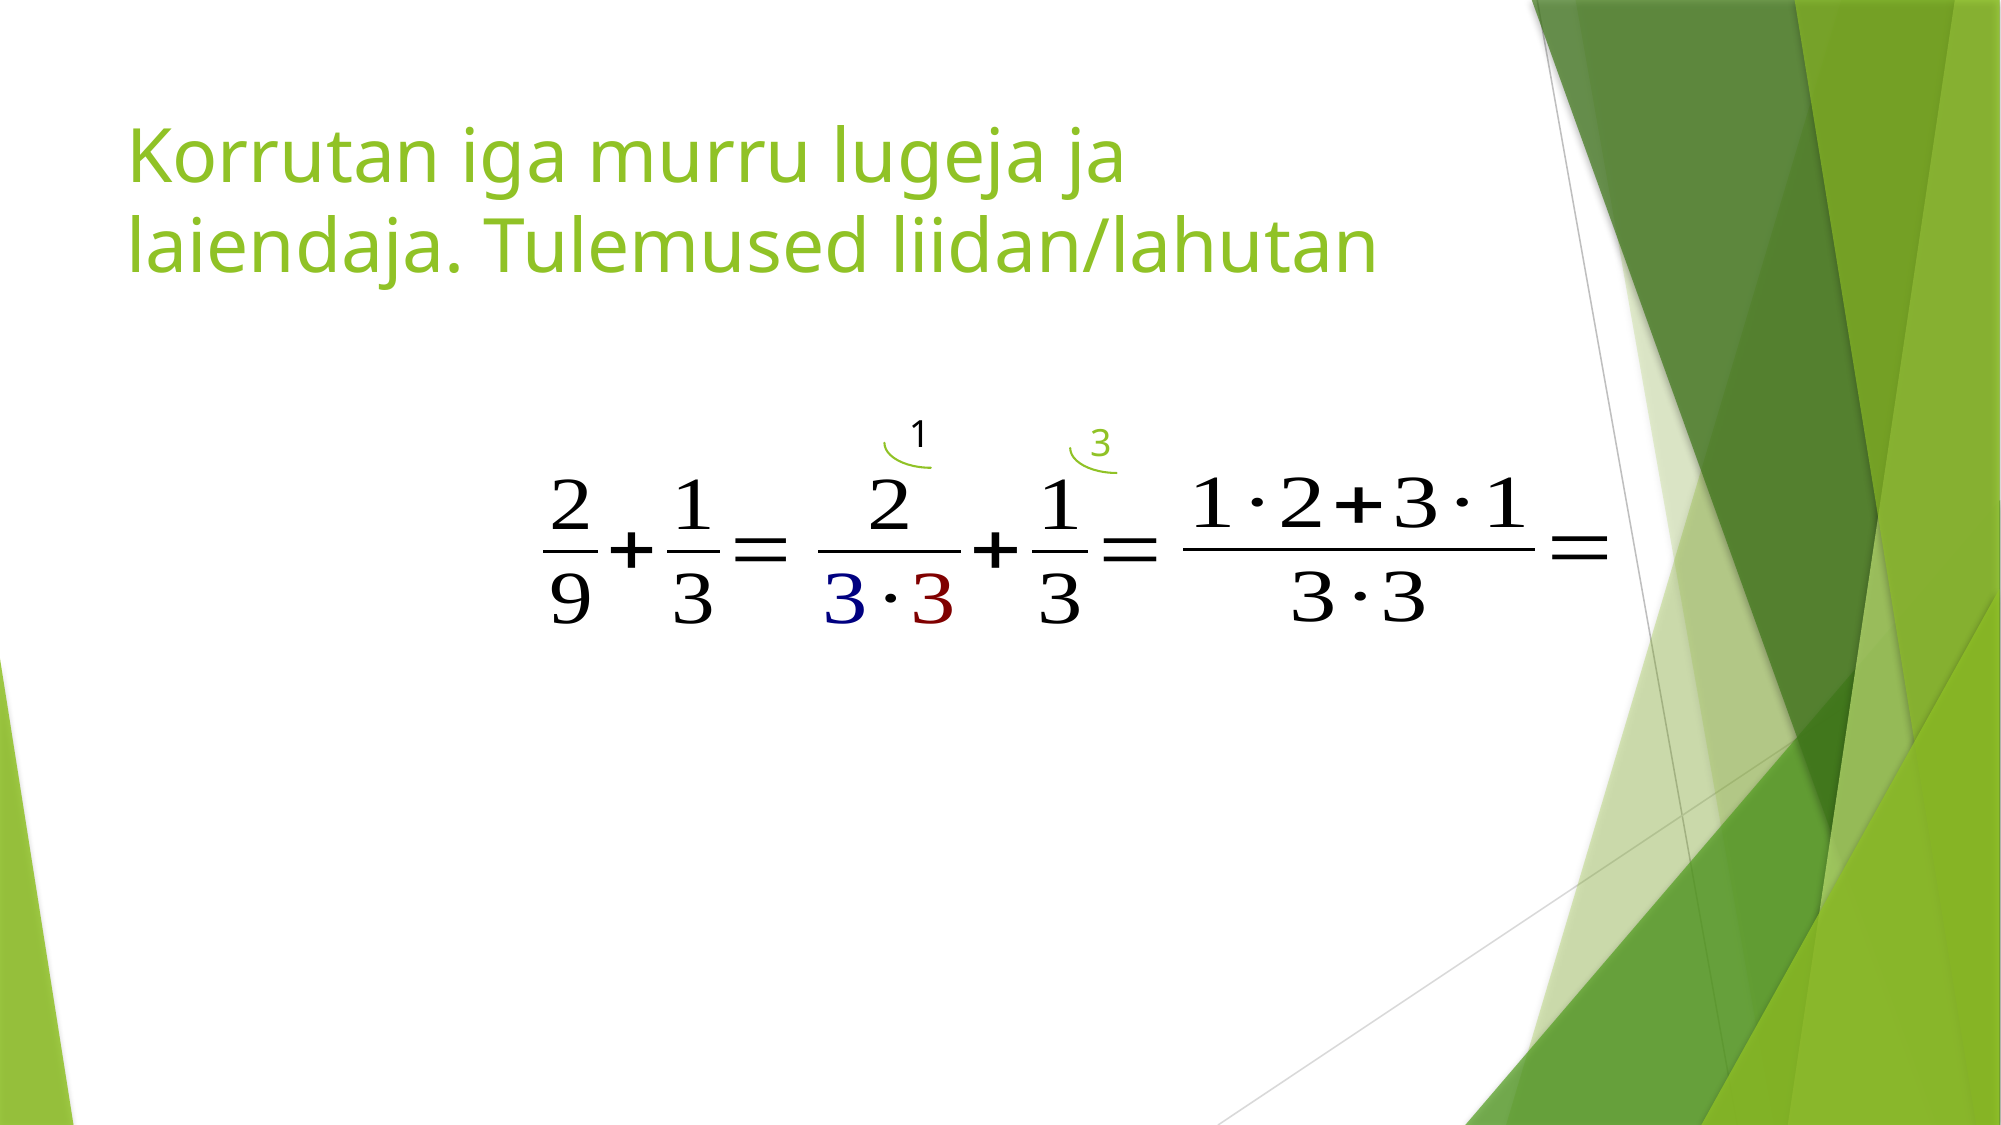

# Korrutan iga murru lugeja ja laiendaja. Tulemused liidan/lahutan
1
3